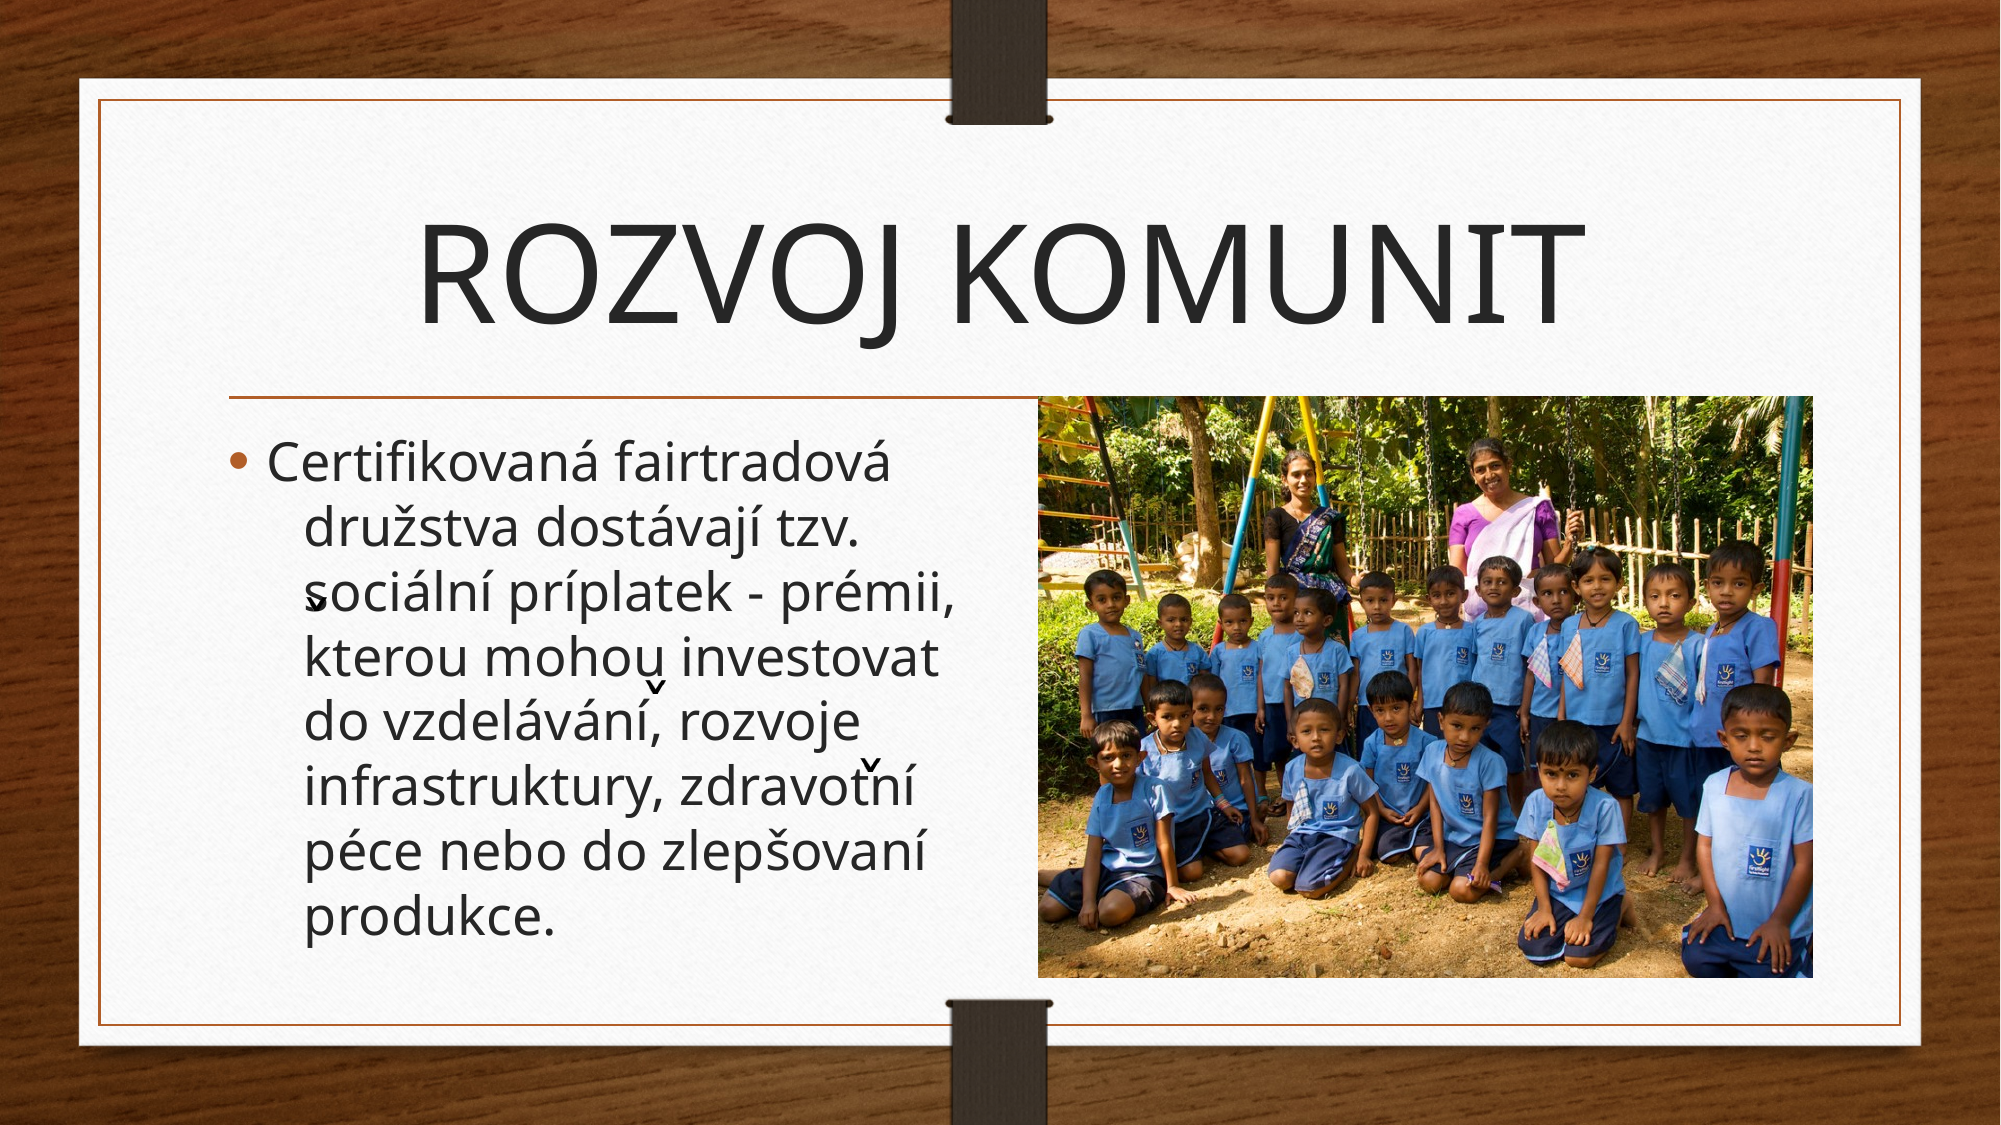

# ROZVOJ KOMUNIT
Certifikovaná fairtradová družstva dostávají tzv. sociální príplatek - prémii, kterou mohou investovat do vzdelávání, rozvoje infrastruktury, zdravotní péce nebo do zlepšovaní produkce.